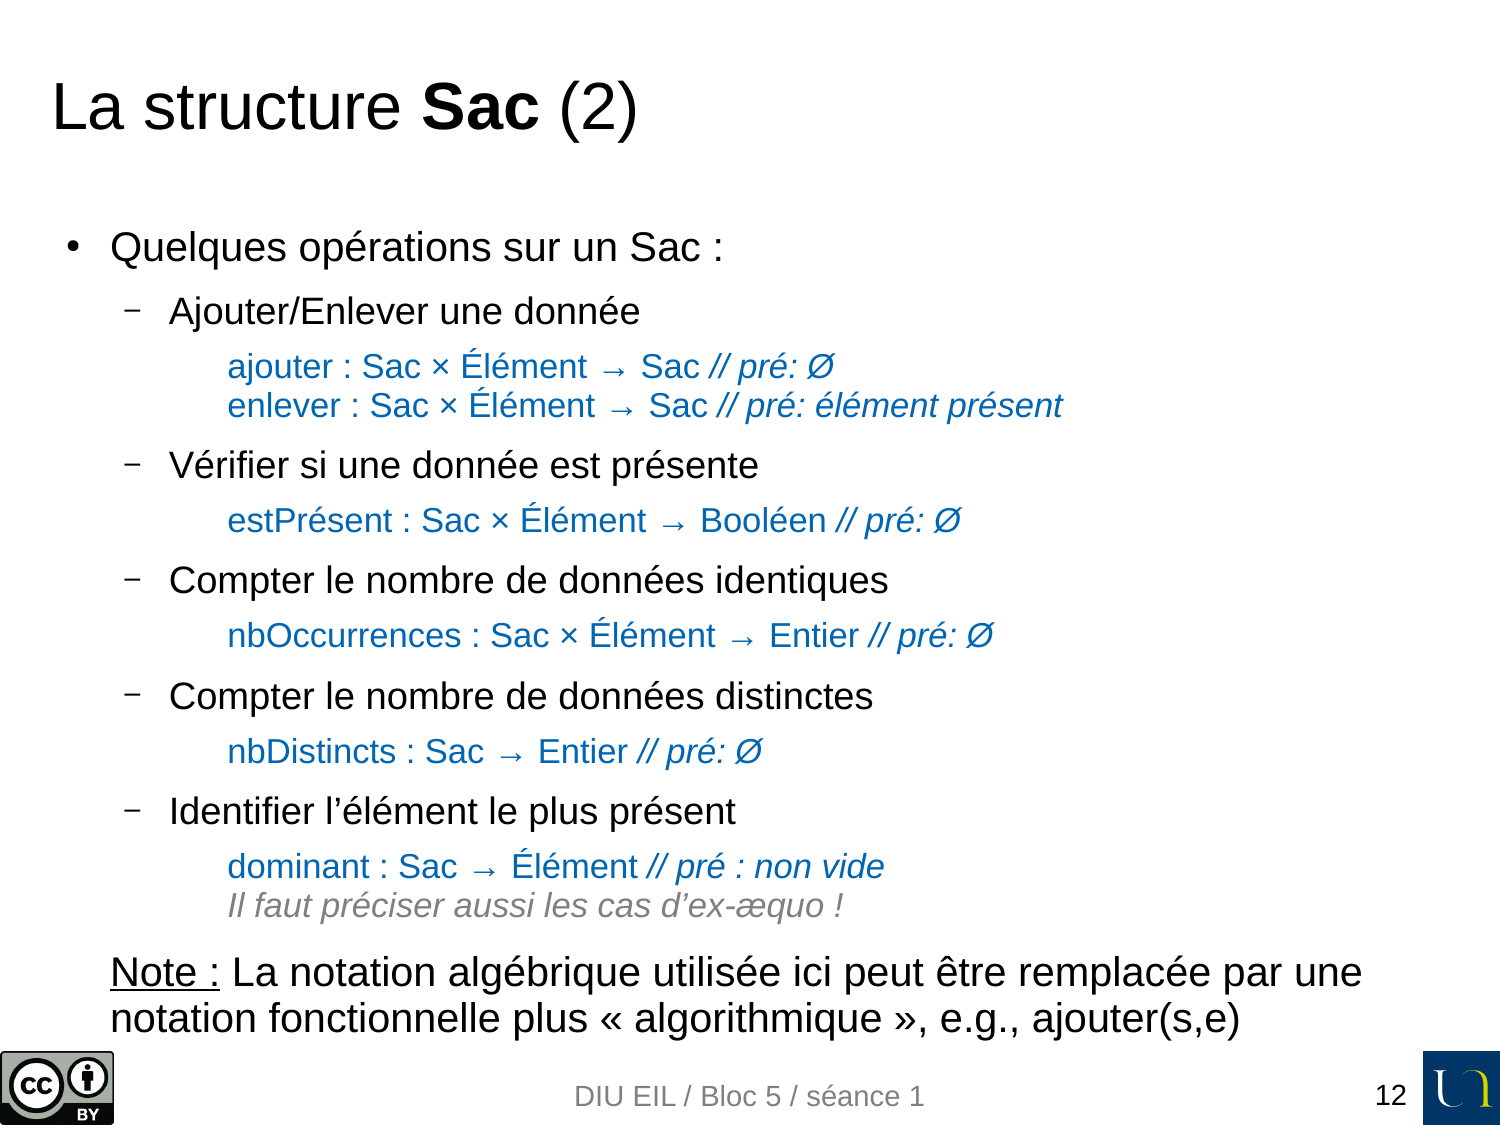

# La structure Sac (2)
Quelques opérations sur un Sac :
Ajouter/Enlever une donnée
ajouter : Sac × Élément → Sac // pré: Ø
enlever : Sac × Élément → Sac // pré: élément présent
Vérifier si une donnée est présente
estPrésent : Sac × Élément → Booléen // pré: Ø
Compter le nombre de données identiques
nbOccurrences : Sac × Élément → Entier // pré: Ø
Compter le nombre de données distinctes
nbDistincts : Sac → Entier // pré: Ø
Identifier l’élément le plus présent
dominant : Sac → Élément // pré : non vide
Il faut préciser aussi les cas d’ex-æquo !
Note : La notation algébrique utilisée ici peut être remplacée par une notation fonctionnelle plus « algorithmique », e.g., ajouter(s,e)
12